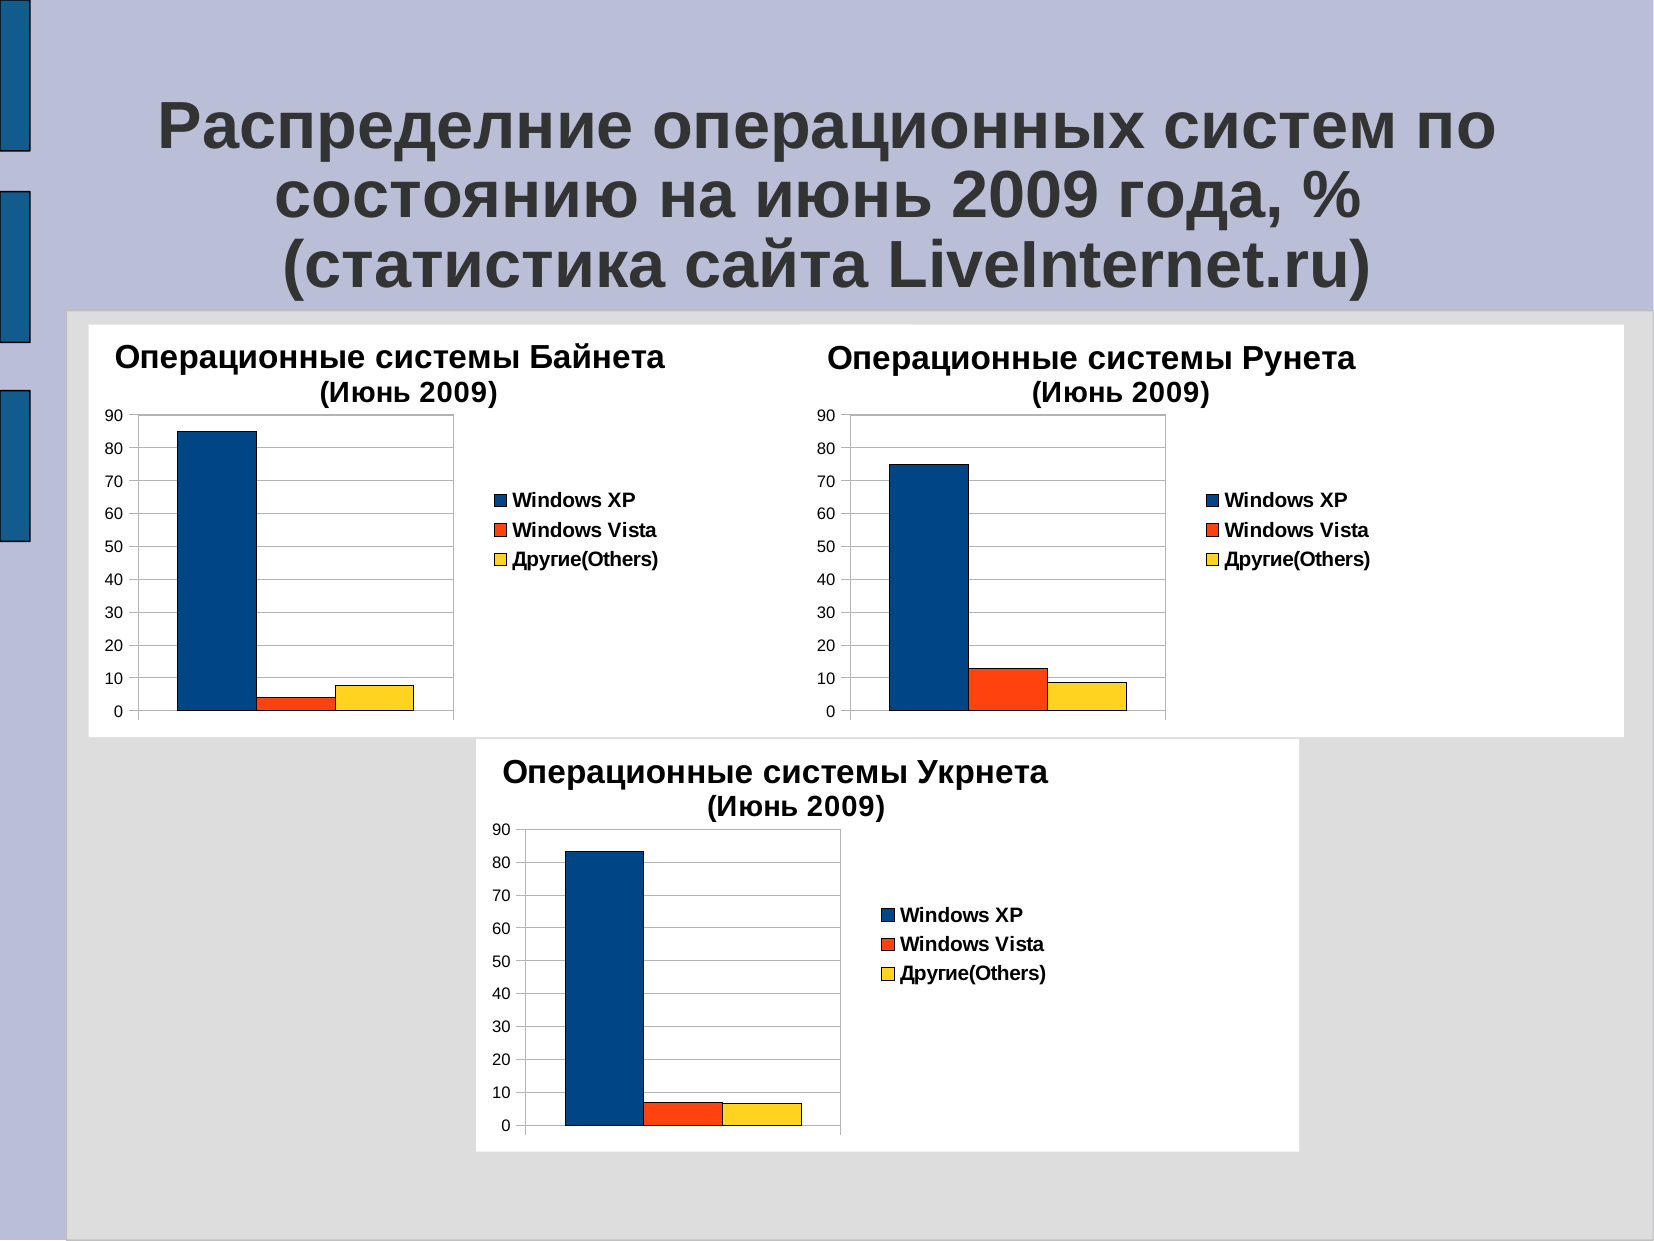

# Распределние операционных систем по состоянию на июнь 2009 года, % (статистика сайта LiveInternet.ru)
### Chart: Операционные системы Байнета
(Июнь 2009)
| Category | Windows XP | Windows Vista | Другие(Others) |
|---|---|---|---|
| None | 85.0 | 4.0 | 7.7 |
### Chart: Операционные системы Рунета
(Июнь 2009)
| Category | Windows XP | Windows Vista | Другие(Others) |
|---|---|---|---|
| None | 74.9 | 13.0 | 8.5 |
### Chart: Операционные системы Укрнета
(Июнь 2009)
| Category | Windows XP | Windows Vista | Другие(Others) |
|---|---|---|---|
| None | 83.3 | 7.0 | 6.5 |